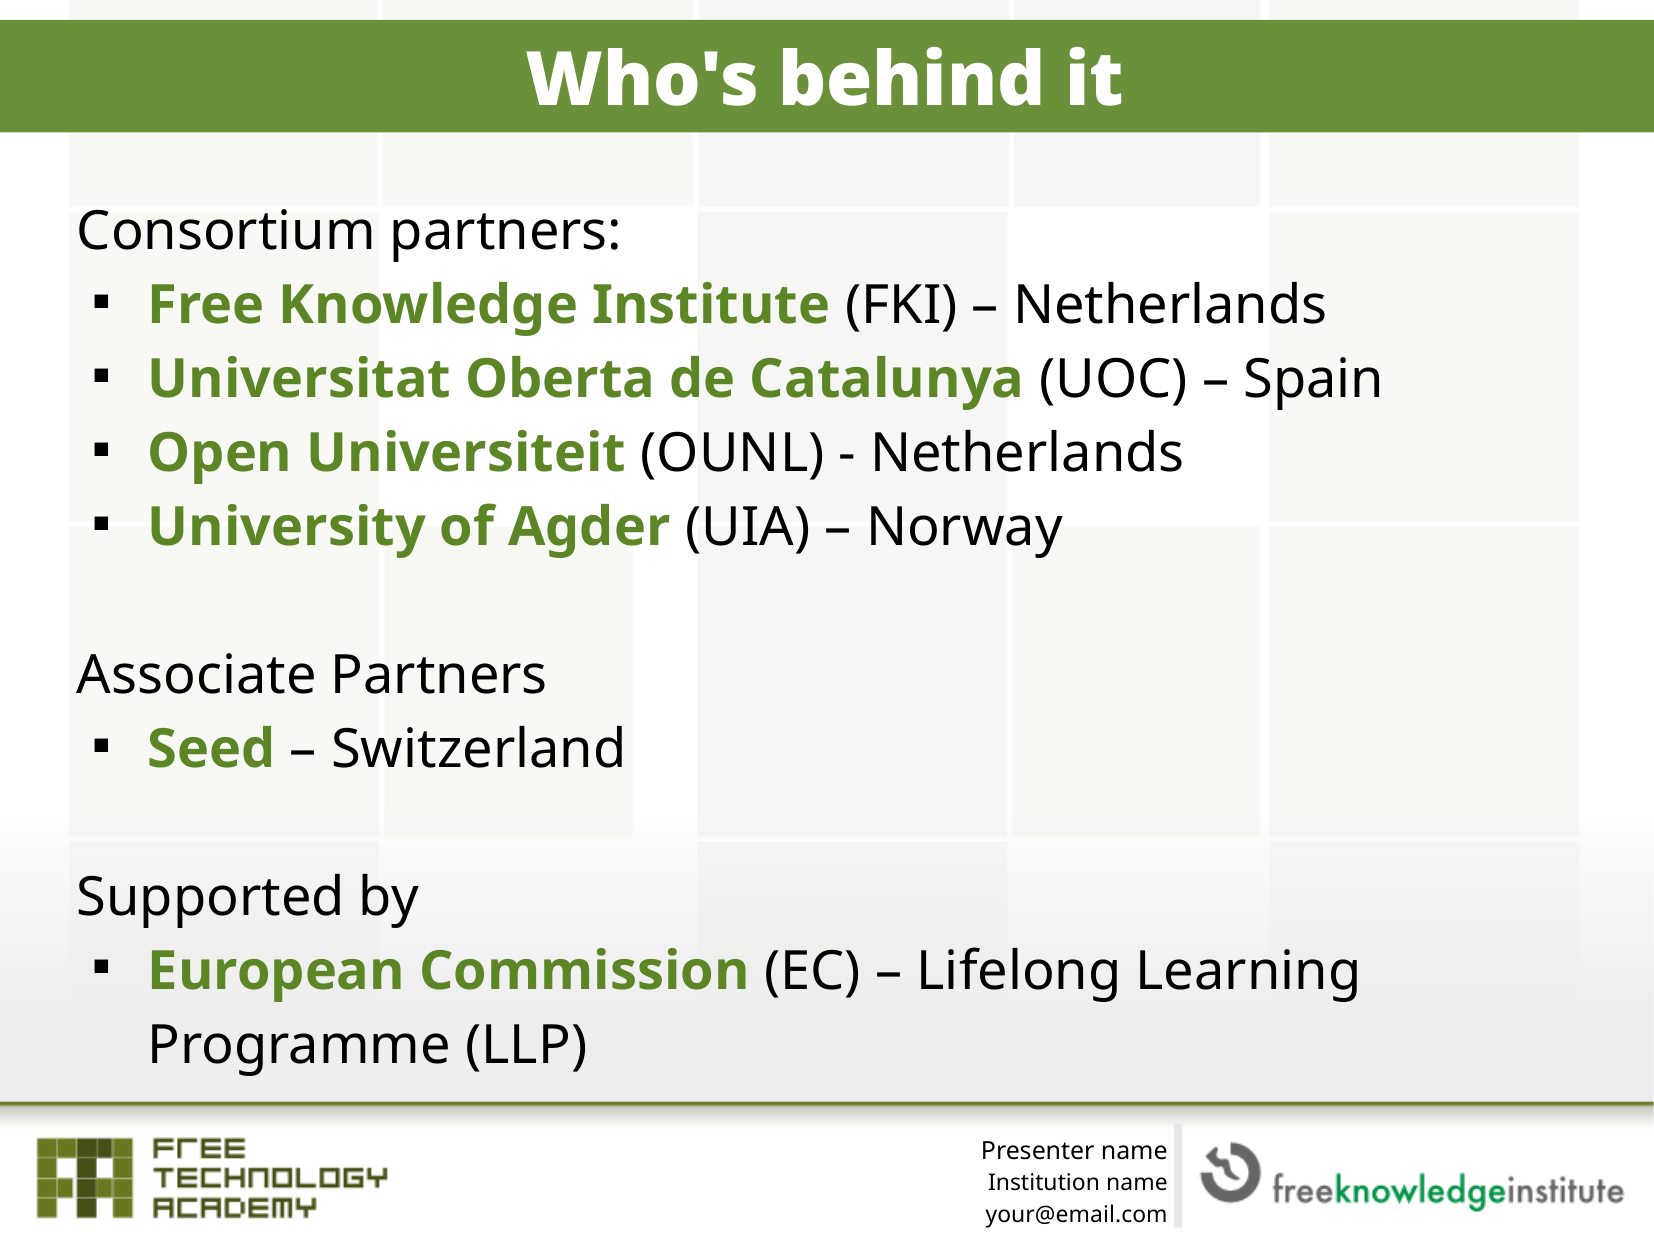

# Who's behind it
Consortium partners:
Free Knowledge Institute (FKI) – Netherlands
Universitat Oberta de Catalunya (UOC) – Spain
Open Universiteit (OUNL) - Netherlands
University of Agder (UIA) – Norway
Associate Partners
Seed – Switzerland
Supported by
European Commission (EC) – Lifelong Learning Programme (LLP)